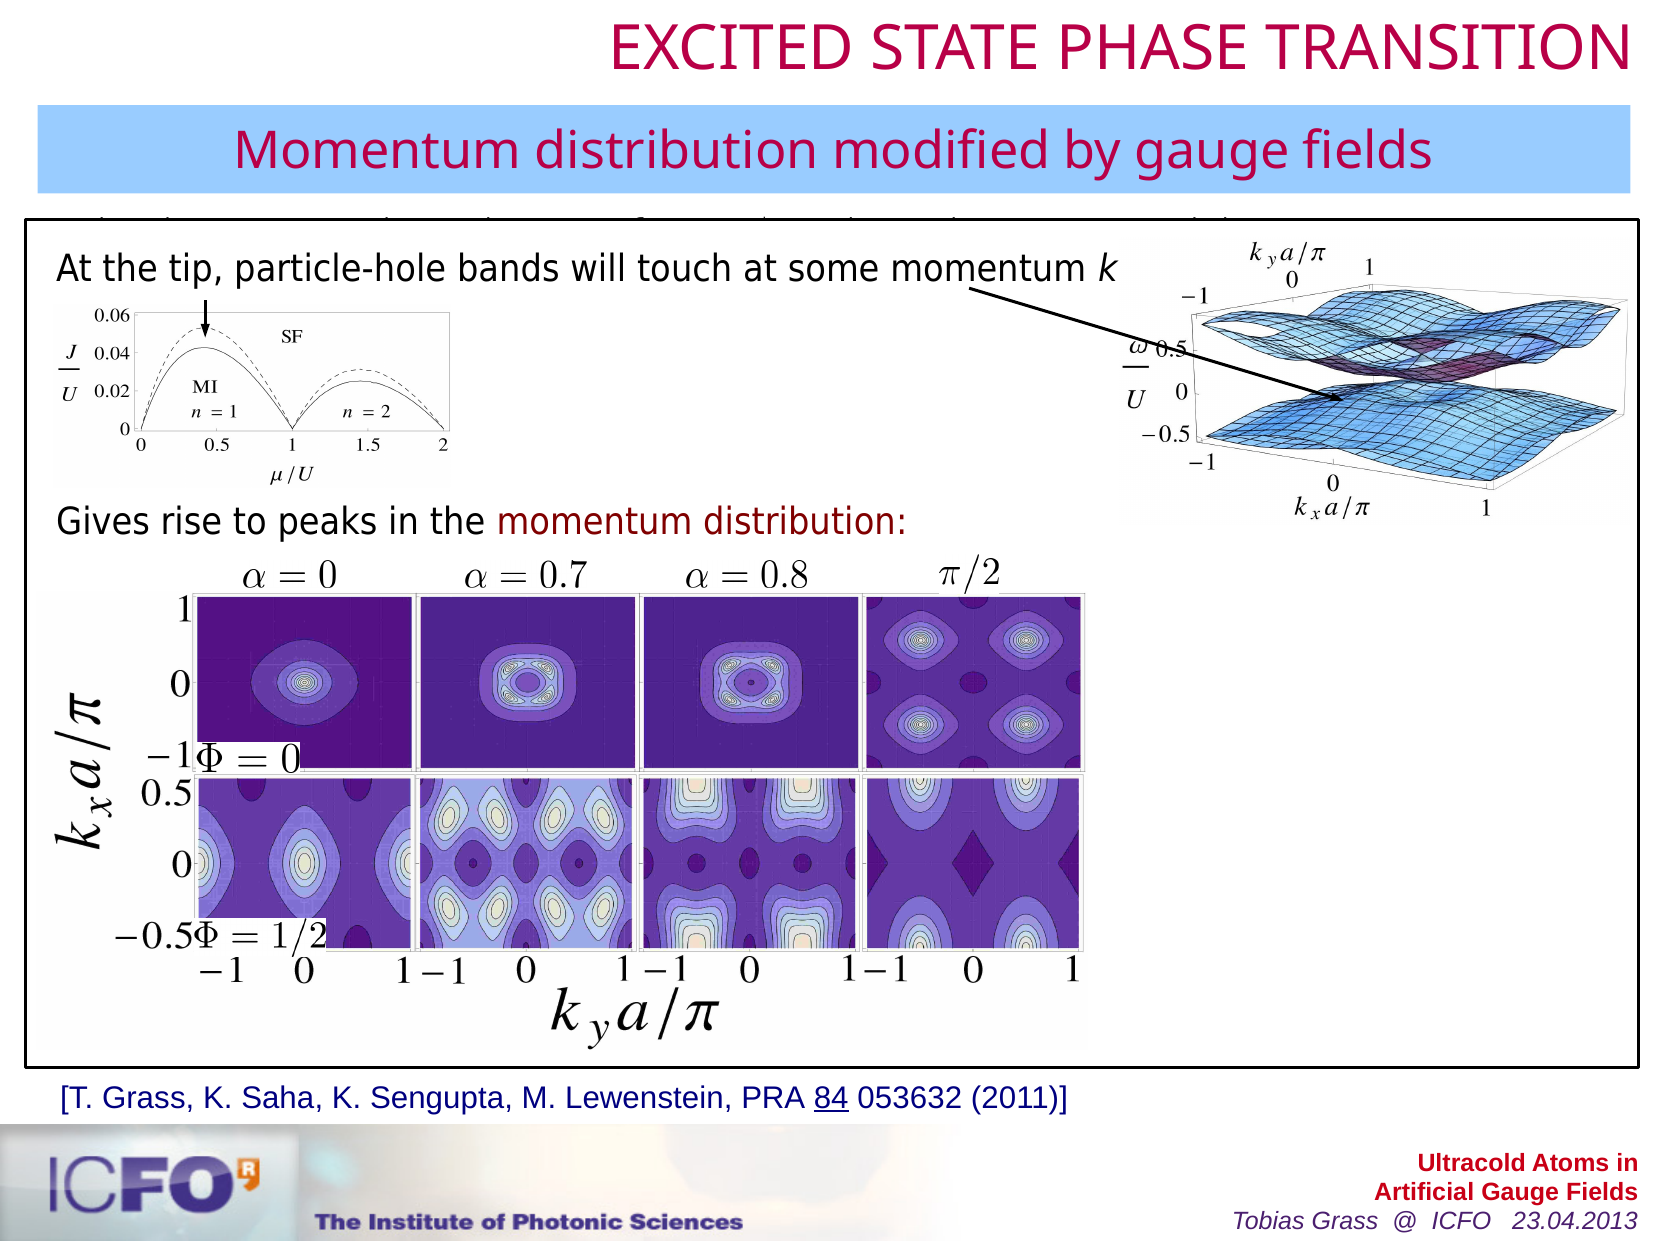

EXCITED STATE PHASE TRANSITION
Momentum distribution modified by gauge fields
Ginzburg-Landau theory for 2nd order phase transition
[E. dos Santos et al., PRA 79, 013614 (2009)]
Equations of motion yield excitation spectra, phase boundary ...
[T. Grass, K. Saha, K. Sengupta, M. Lewenstein, PRA 84 053632 (2011)]
At the tip, particle-hole bands will touch at some momentum k
G
Order parameter:
Gives rise to peaks in the momentum distribution:
Inverse of Green function, obtained by resumming hopping processes:
=
G0
+
G0
J
G0
+ ...
Ultracold Atoms in
Artificial Gauge Fields
Tobias Grass @ ICFO 23.04.2013